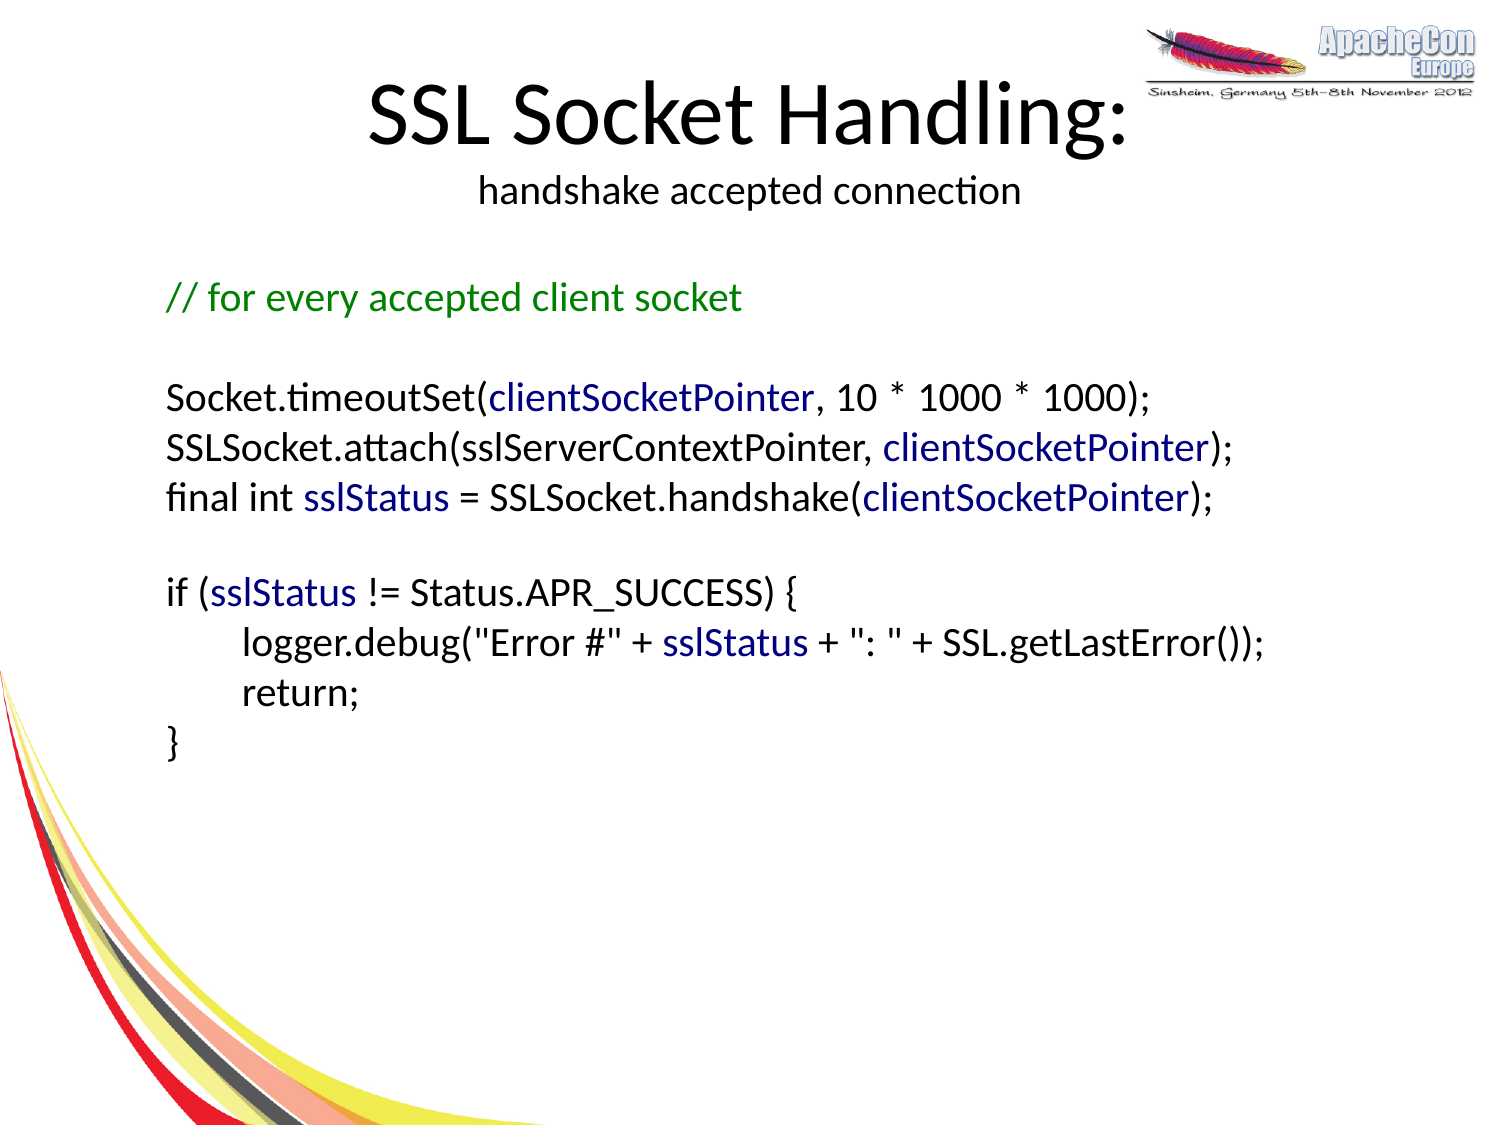

# SSL Socket Handling: handshake accepted connection
 // for every accepted client socket
 Socket.timeoutSet(clientSocketPointer, 10 * 1000 * 1000);
 SSLSocket.attach(sslServerContextPointer, clientSocketPointer);
 final int sslStatus = SSLSocket.handshake(clientSocketPointer);
 if (sslStatus != Status.APR_SUCCESS) {
 logger.debug("Error #" + sslStatus + ": " + SSL.getLastError());
 return;
 }